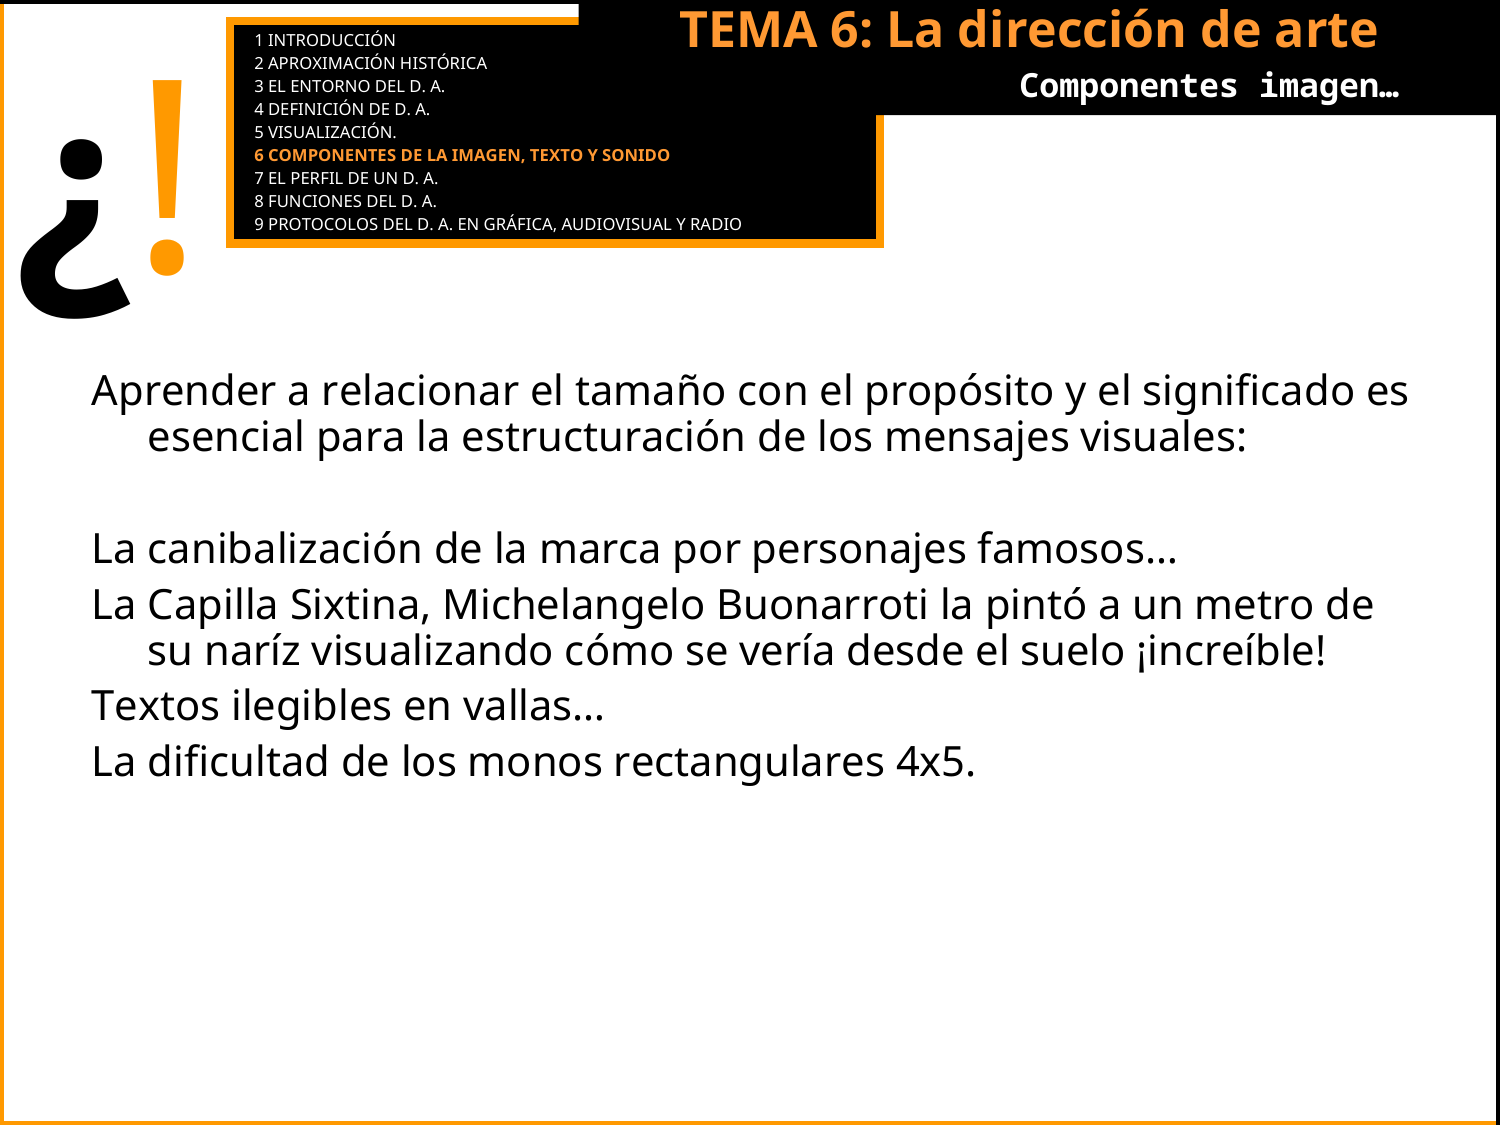

TEMA 6: La dirección de arte
Componentes imagen…
1 INTRODUCCIÓN
2 APROXIMACIÓN HISTÓRICA
3 EL ENTORNO DEL D. A.
4 DEFINICIÓN DE D. A.
5 VISUALIZACIÓN.
6 COMPONENTES DE LA IMAGEN, TEXTO Y SONIDO
7 EL PERFIL DE UN D. A.
8 FUNCIONES DEL D. A.
9 PROTOCOLOS DEL D. A. EN GRÁFICA, AUDIOVISUAL Y RADIO
# Aprender a relacionar el tamaño con el propósito y el significado es esencial para la estructuración de los mensajes visuales:
La canibalización de la marca por personajes famosos…
La Capilla Sixtina, Michelangelo Buonarroti la pintó a un metro de su naríz visualizando cómo se vería desde el suelo ¡increíble!
Textos ilegibles en vallas…
La dificultad de los monos rectangulares 4x5.